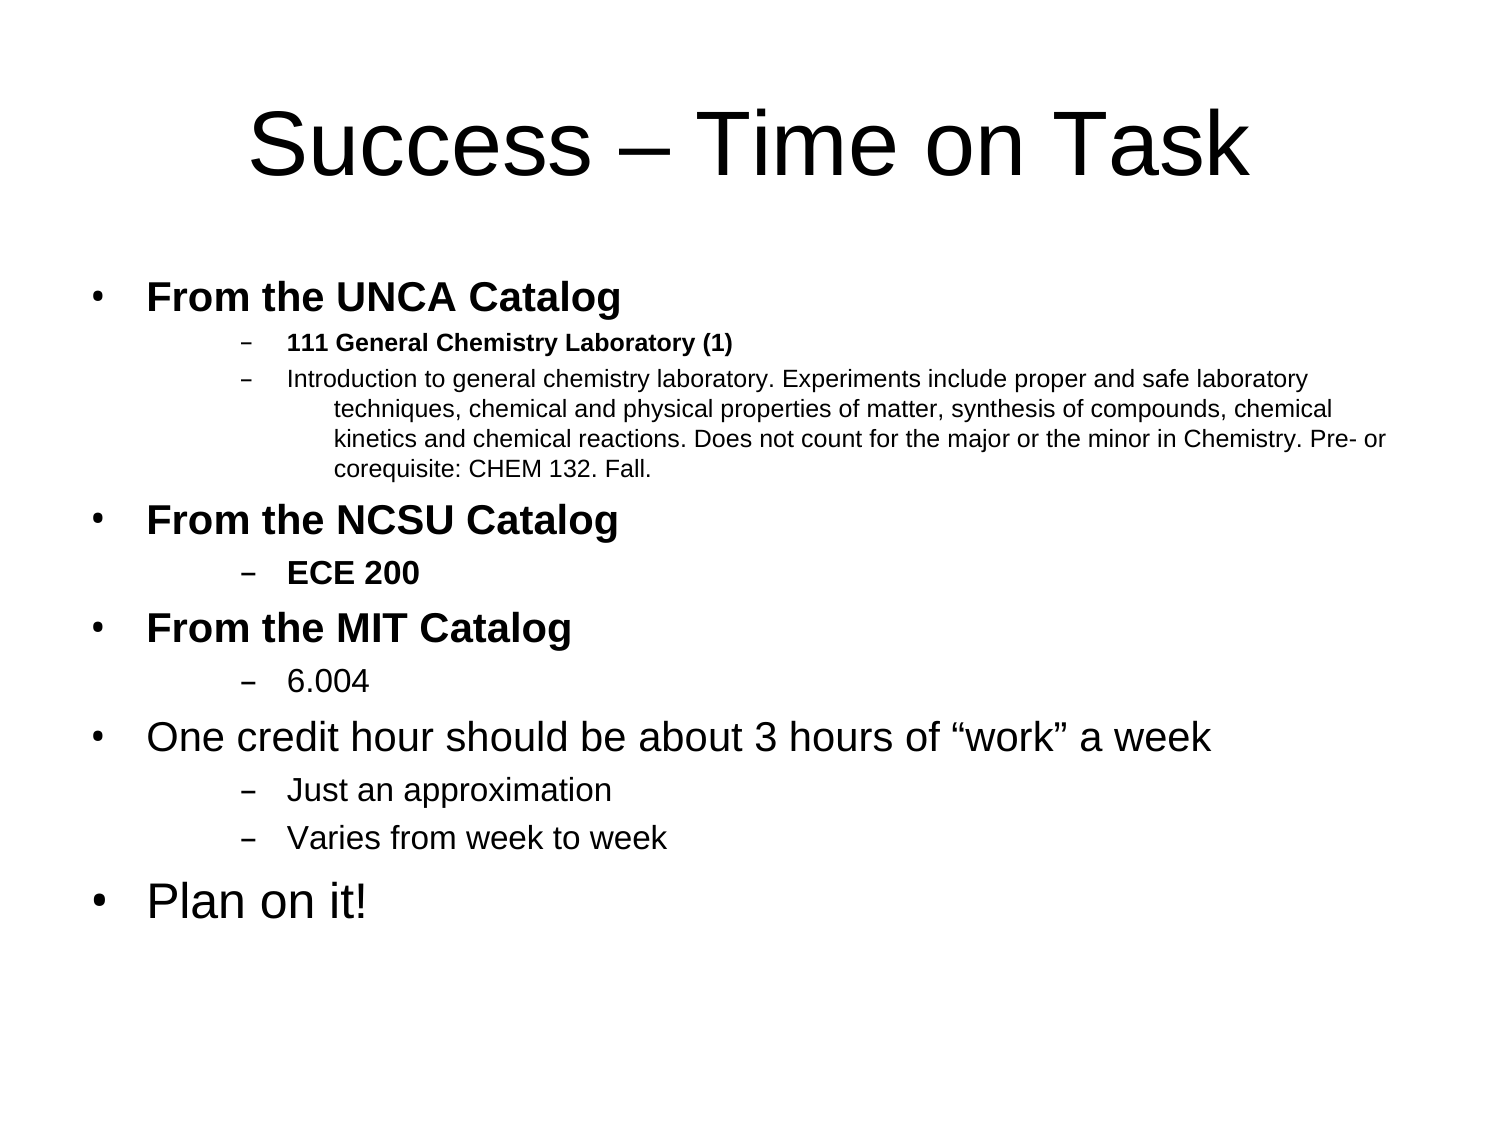

# Success – Time on Task
From the UNCA Catalog
111 General Chemistry Laboratory (1)
Introduction to general chemistry laboratory. Experiments include proper and safe laboratory techniques, chemical and physical properties of matter, synthesis of compounds, chemical kinetics and chemical reactions. Does not count for the major or the minor in Chemistry. Pre- or corequisite: CHEM 132. Fall.
From the NCSU Catalog
ECE 200
From the MIT Catalog
6.004
One credit hour should be about 3 hours of “work” a week
Just an approximation
Varies from week to week
Plan on it!